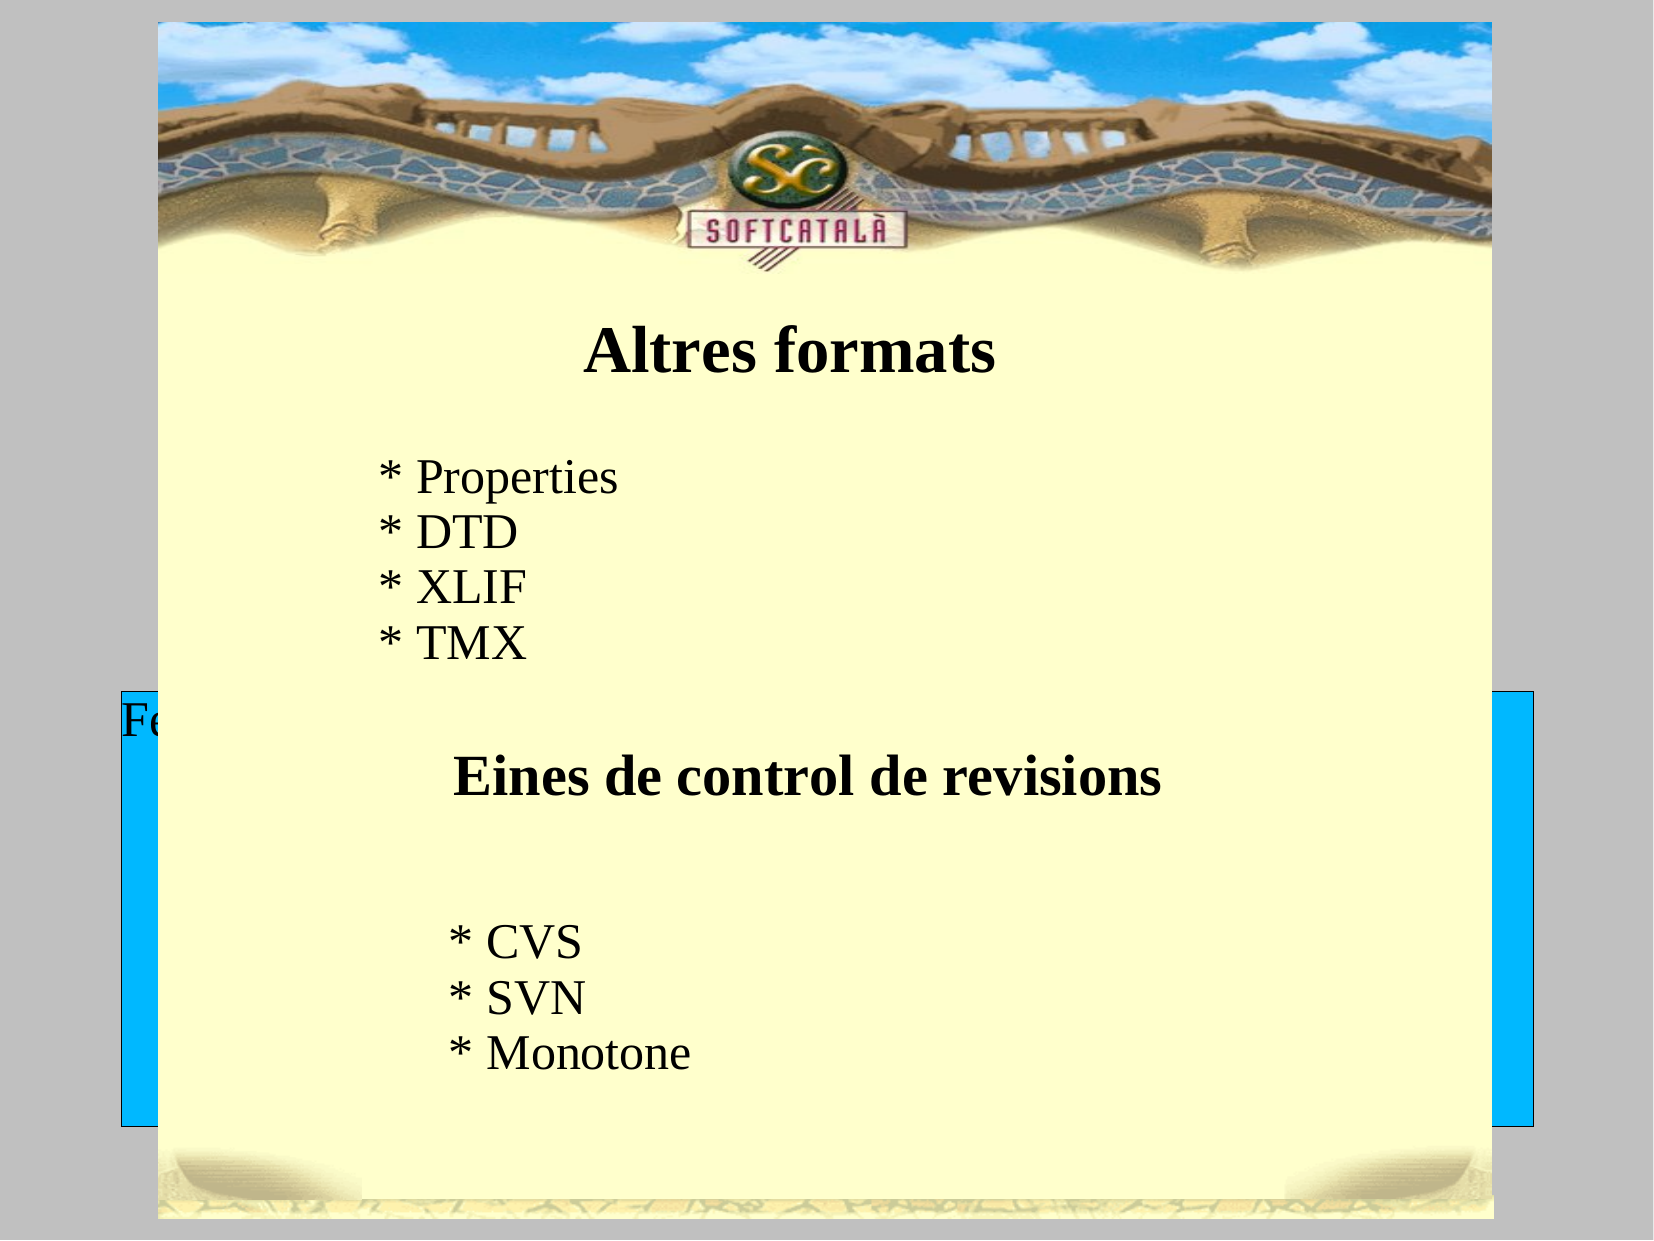

Altres formats
* Properties
* DTD
* XLIF
* TMX
Eines de control de revisions
* CVS
* SVN
* Monotone